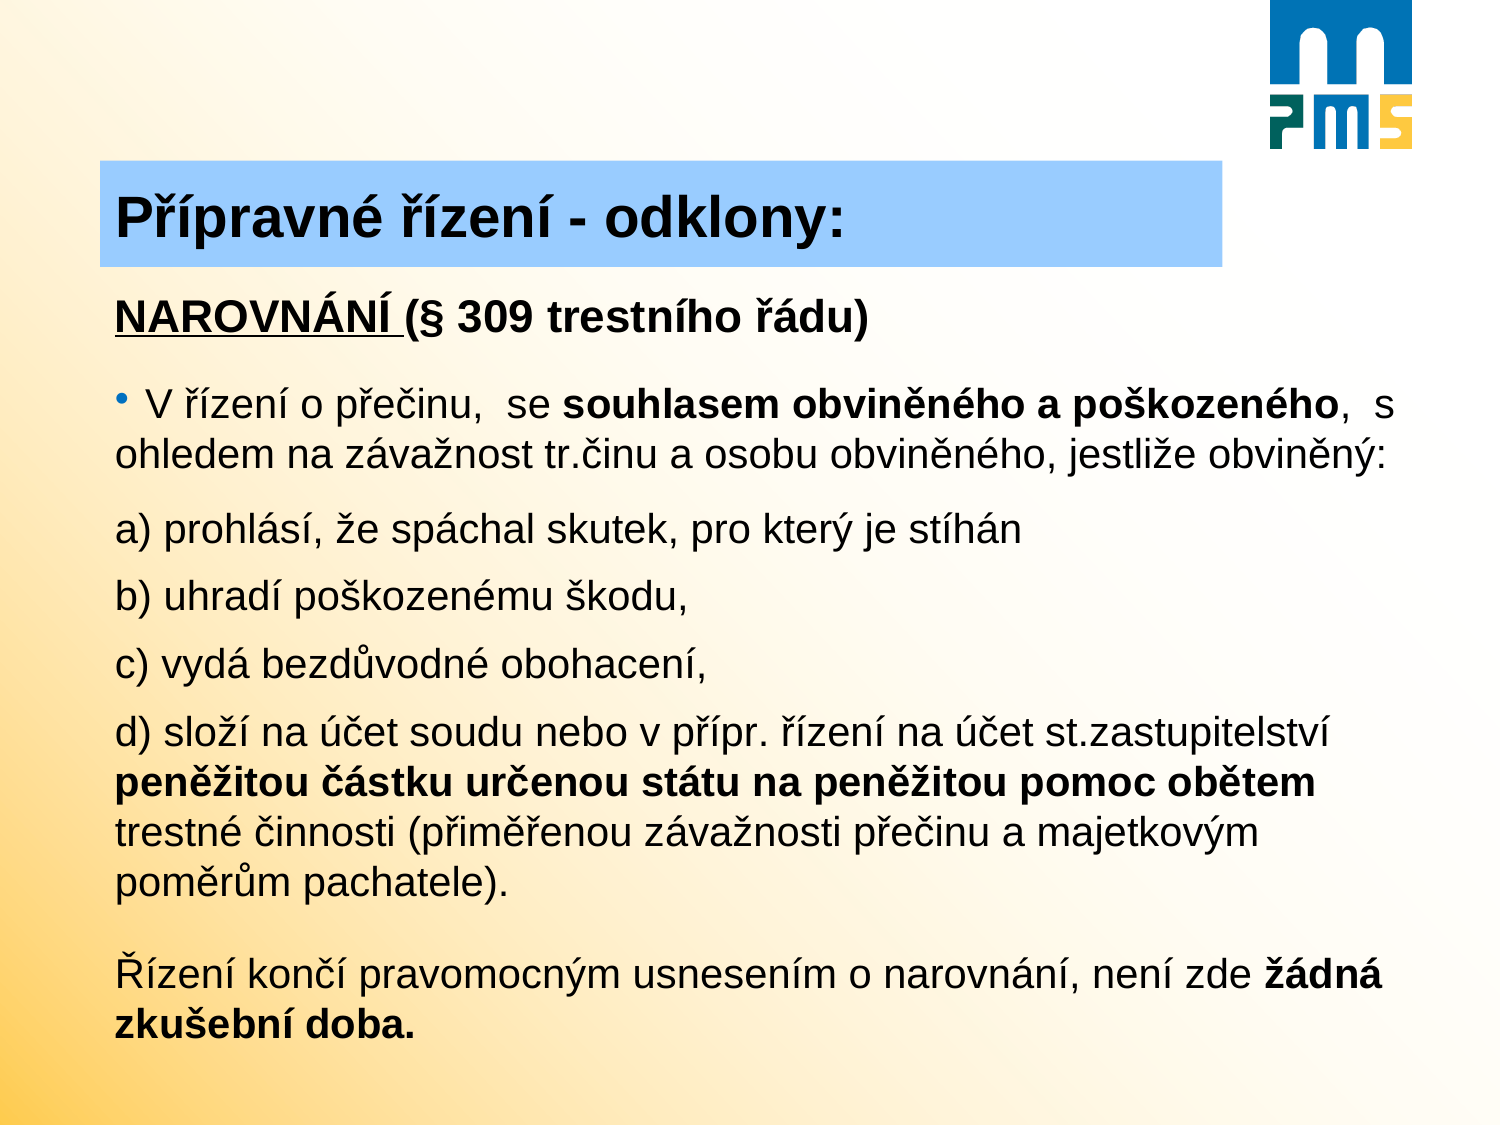

Přípravné řízení - odklony:
NAROVNÁNÍ (§ 309 trestního řádu)
 V řízení o přečinu, se souhlasem obviněného a poškozeného, s ohledem na závažnost tr.činu a osobu obviněného, jestliže obviněný:
a) prohlásí, že spáchal skutek, pro který je stíhán
b) uhradí poškozenému škodu,
c) vydá bezdůvodné obohacení,
d) složí na účet soudu nebo v přípr. řízení na účet st.zastupitelství peněžitou částku určenou státu na peněžitou pomoc obětem trestné činnosti (přiměřenou závažnosti přečinu a majetkovým poměrům pachatele).
Řízení končí pravomocným usnesením o narovnání, není zde žádná zkušební doba.